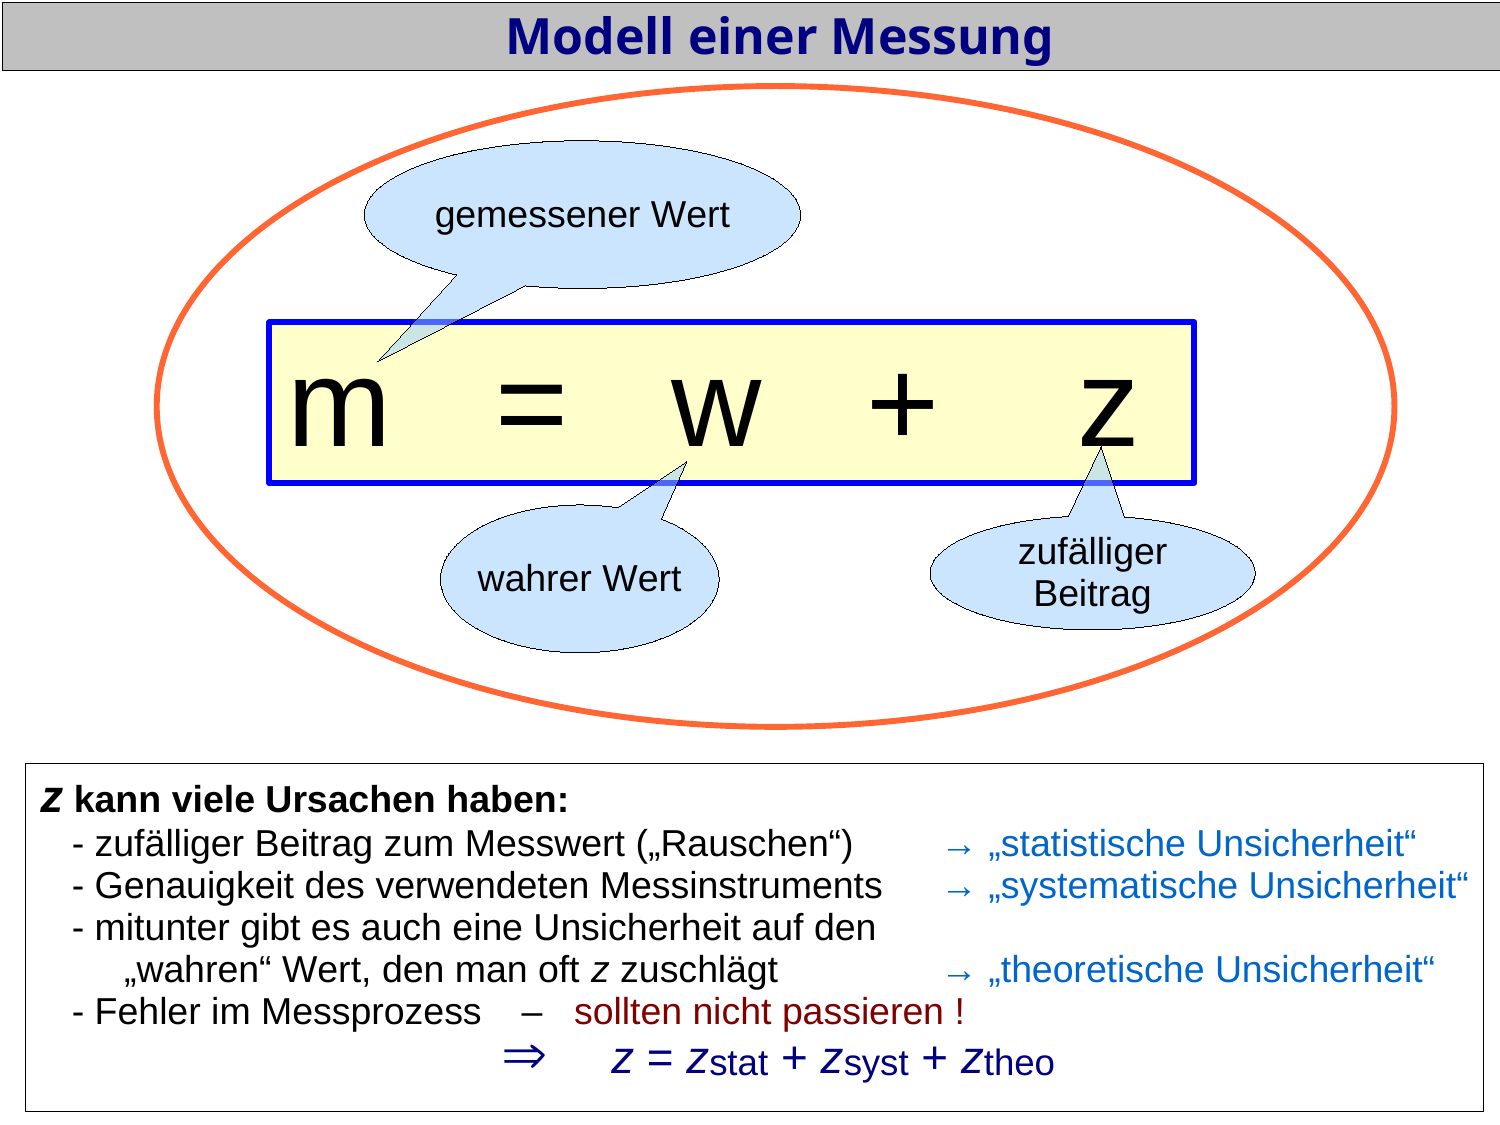

# Modell einer Messung
gemessener Wert
m = w + z
wahrer Wert
zufälliger
Beitrag
z kann viele Ursachen haben:
 - zufälliger Beitrag zum Messwert („Rauschen“) 	→ „statistische Unsicherheit“
 - Genauigkeit des verwendeten Messinstruments	→ „systematische Unsicherheit“
 - mitunter gibt es auch eine Unsicherheit auf den
 „wahren“ Wert, den man oft z zuschlägt		→ „theoretische Unsicherheit“
 - Fehler im Messprozess	 – sollten nicht passieren !
			  z = zstat + zsyst + ztheo